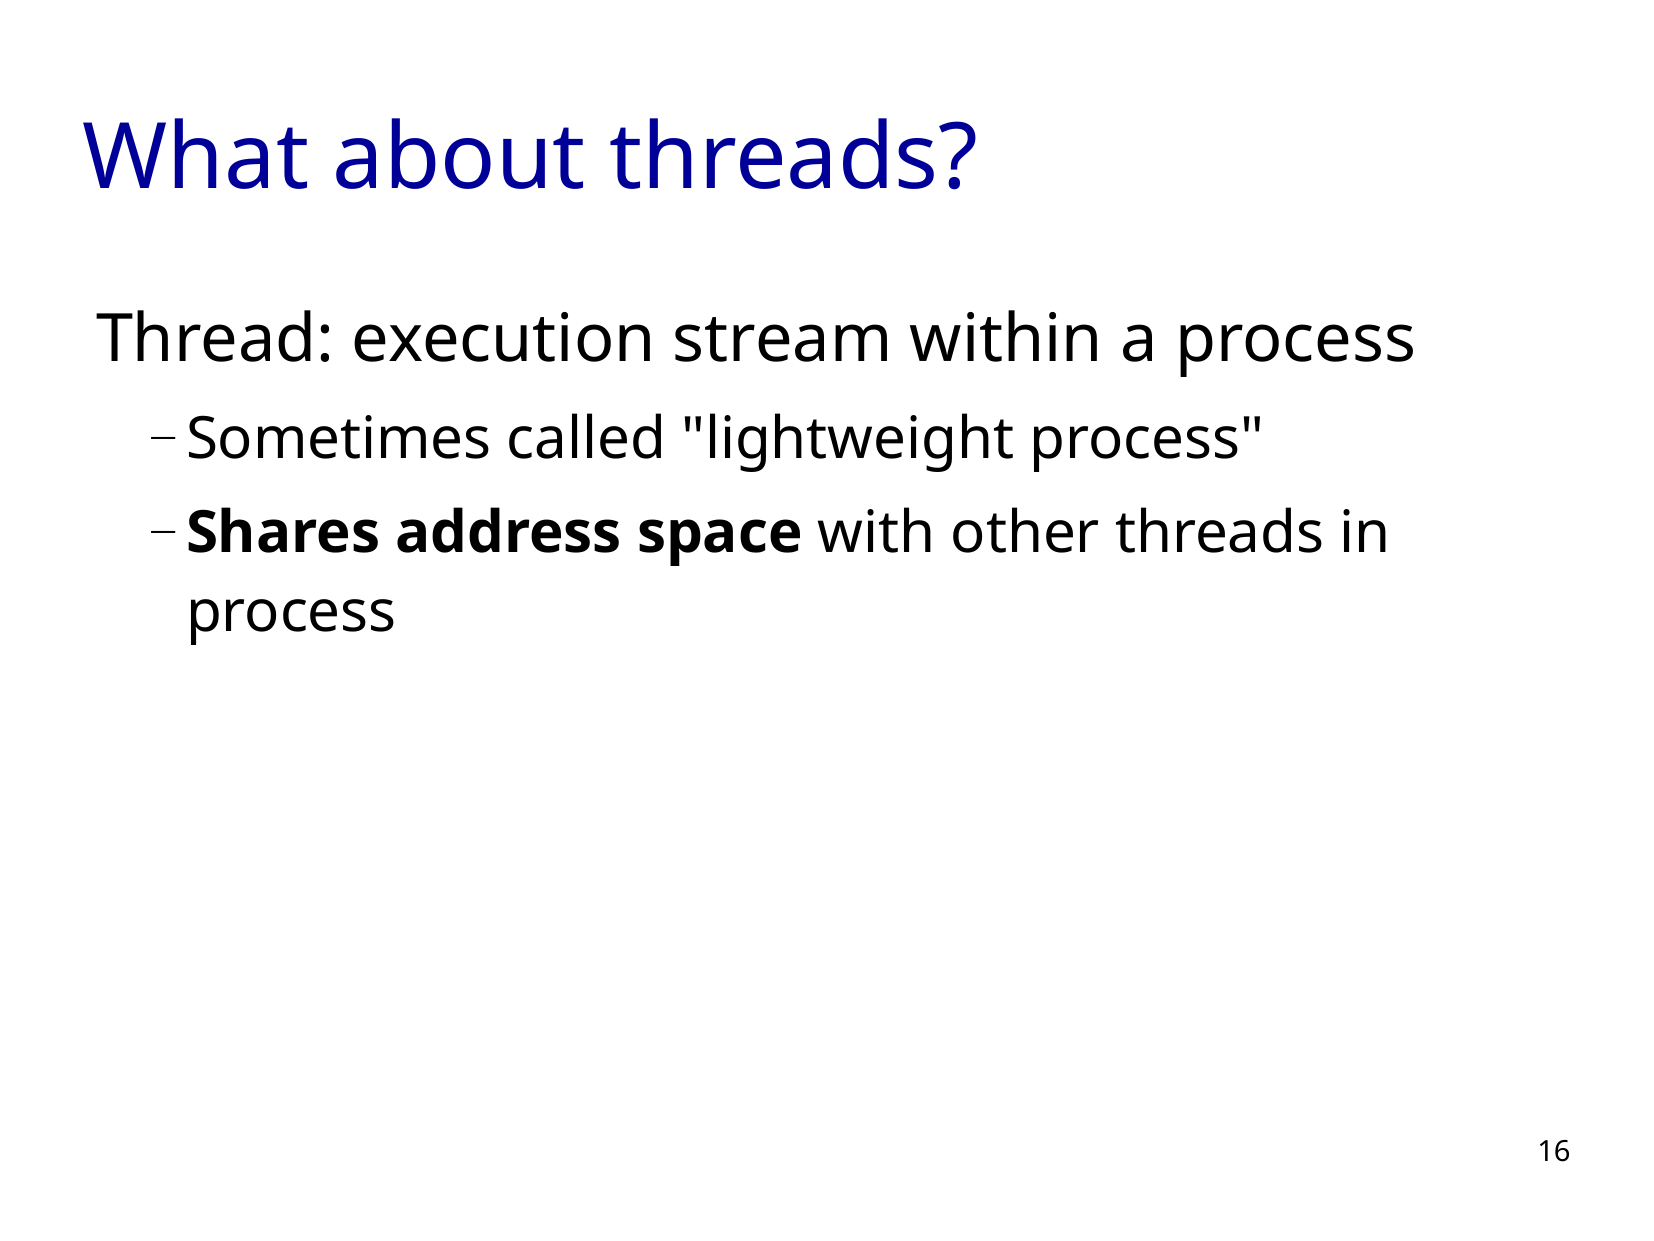

# What about threads?
Thread: execution stream within a process
Sometimes called "lightweight process"
Shares address space with other threads in process
16